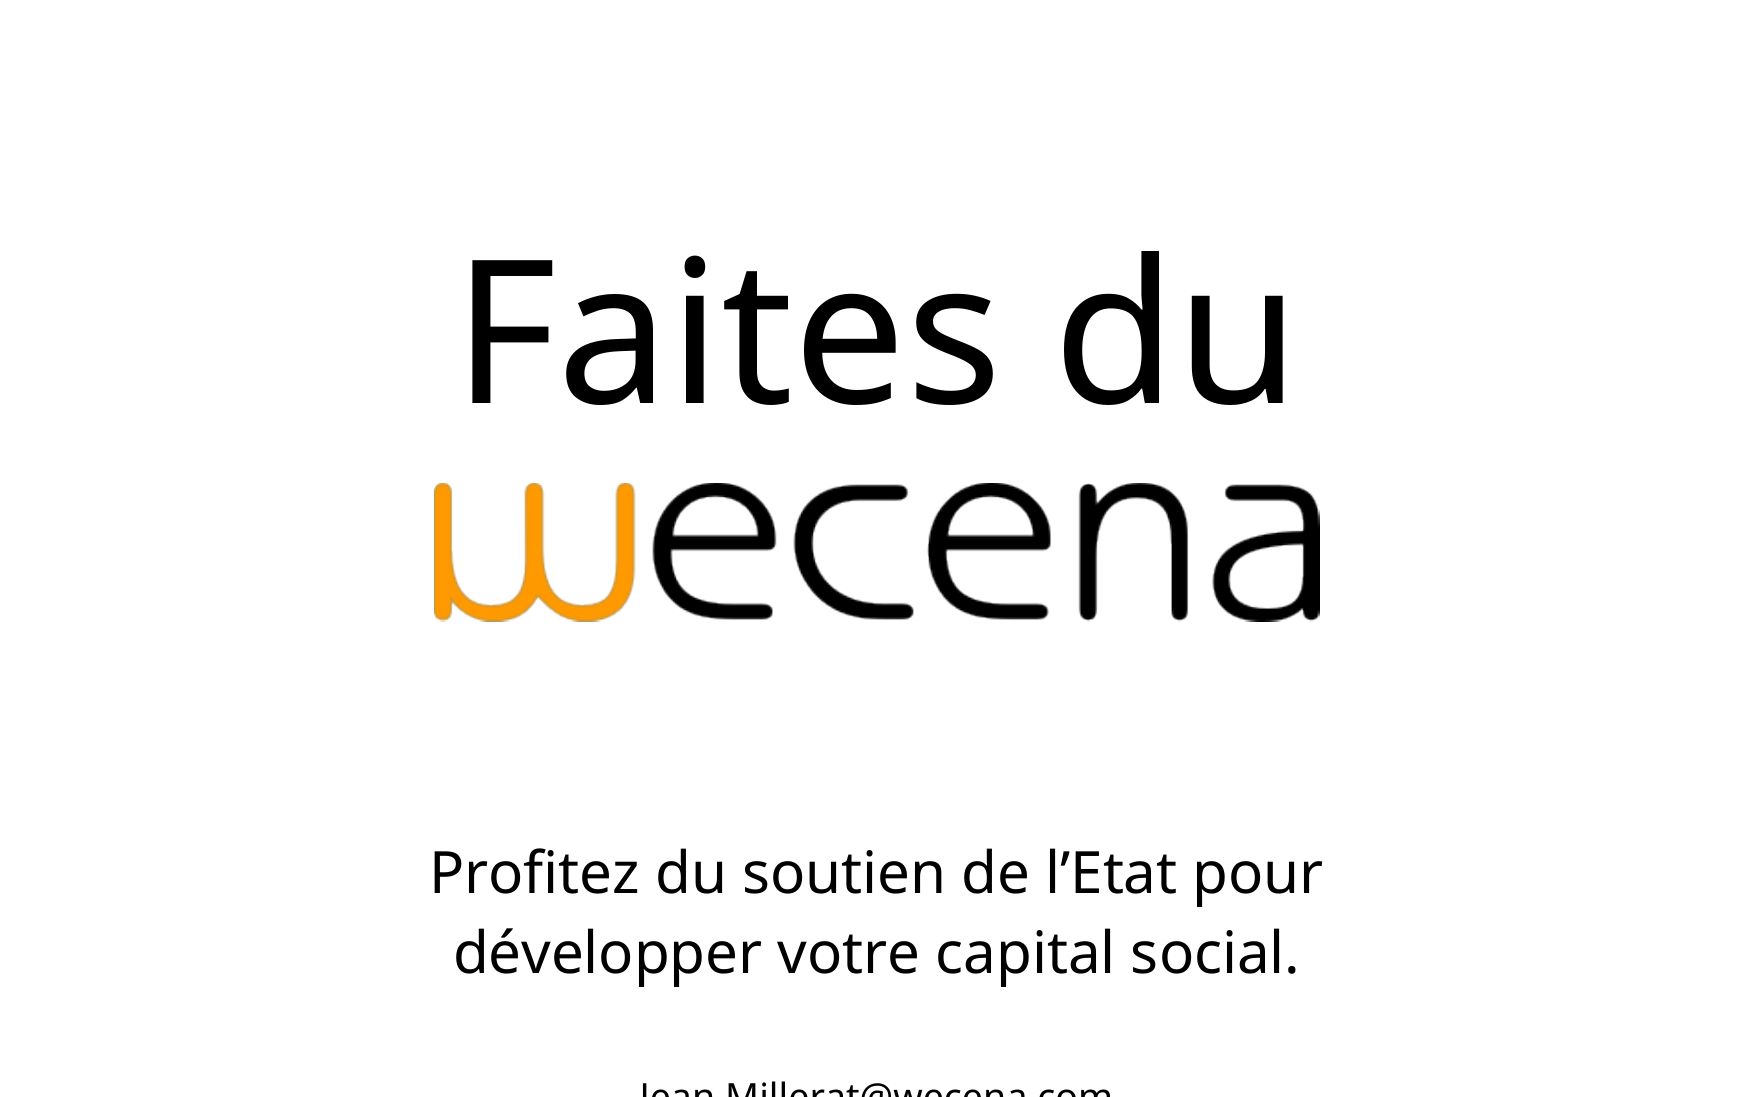

Faites du
# Profitez du soutien de l’Etat pour développer votre capital social.
Jean.Millerat@wecena.com